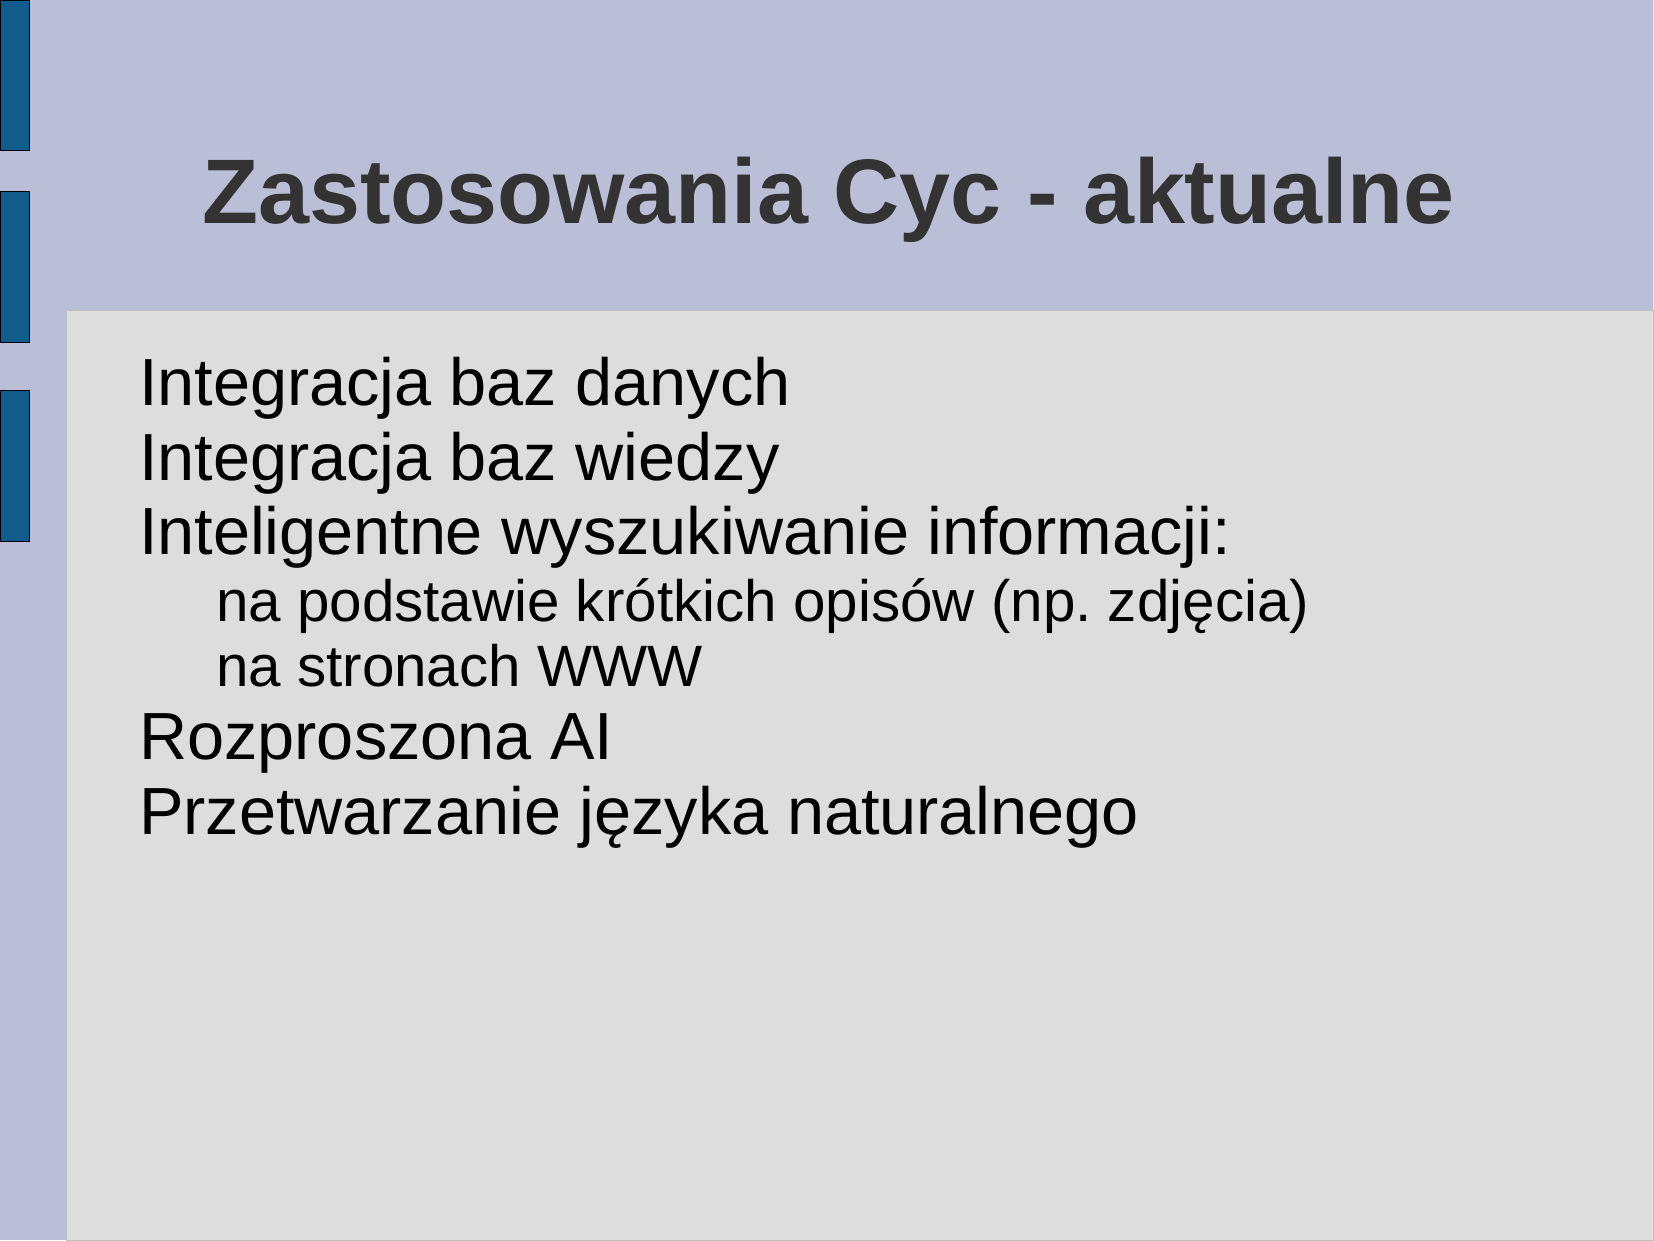

# Zastosowania Cyc - aktualne
Integracja baz danych
Integracja baz wiedzy
Inteligentne wyszukiwanie informacji:
na podstawie krótkich opisów (np. zdjęcia)
na stronach WWW
Rozproszona AI
Przetwarzanie języka naturalnego